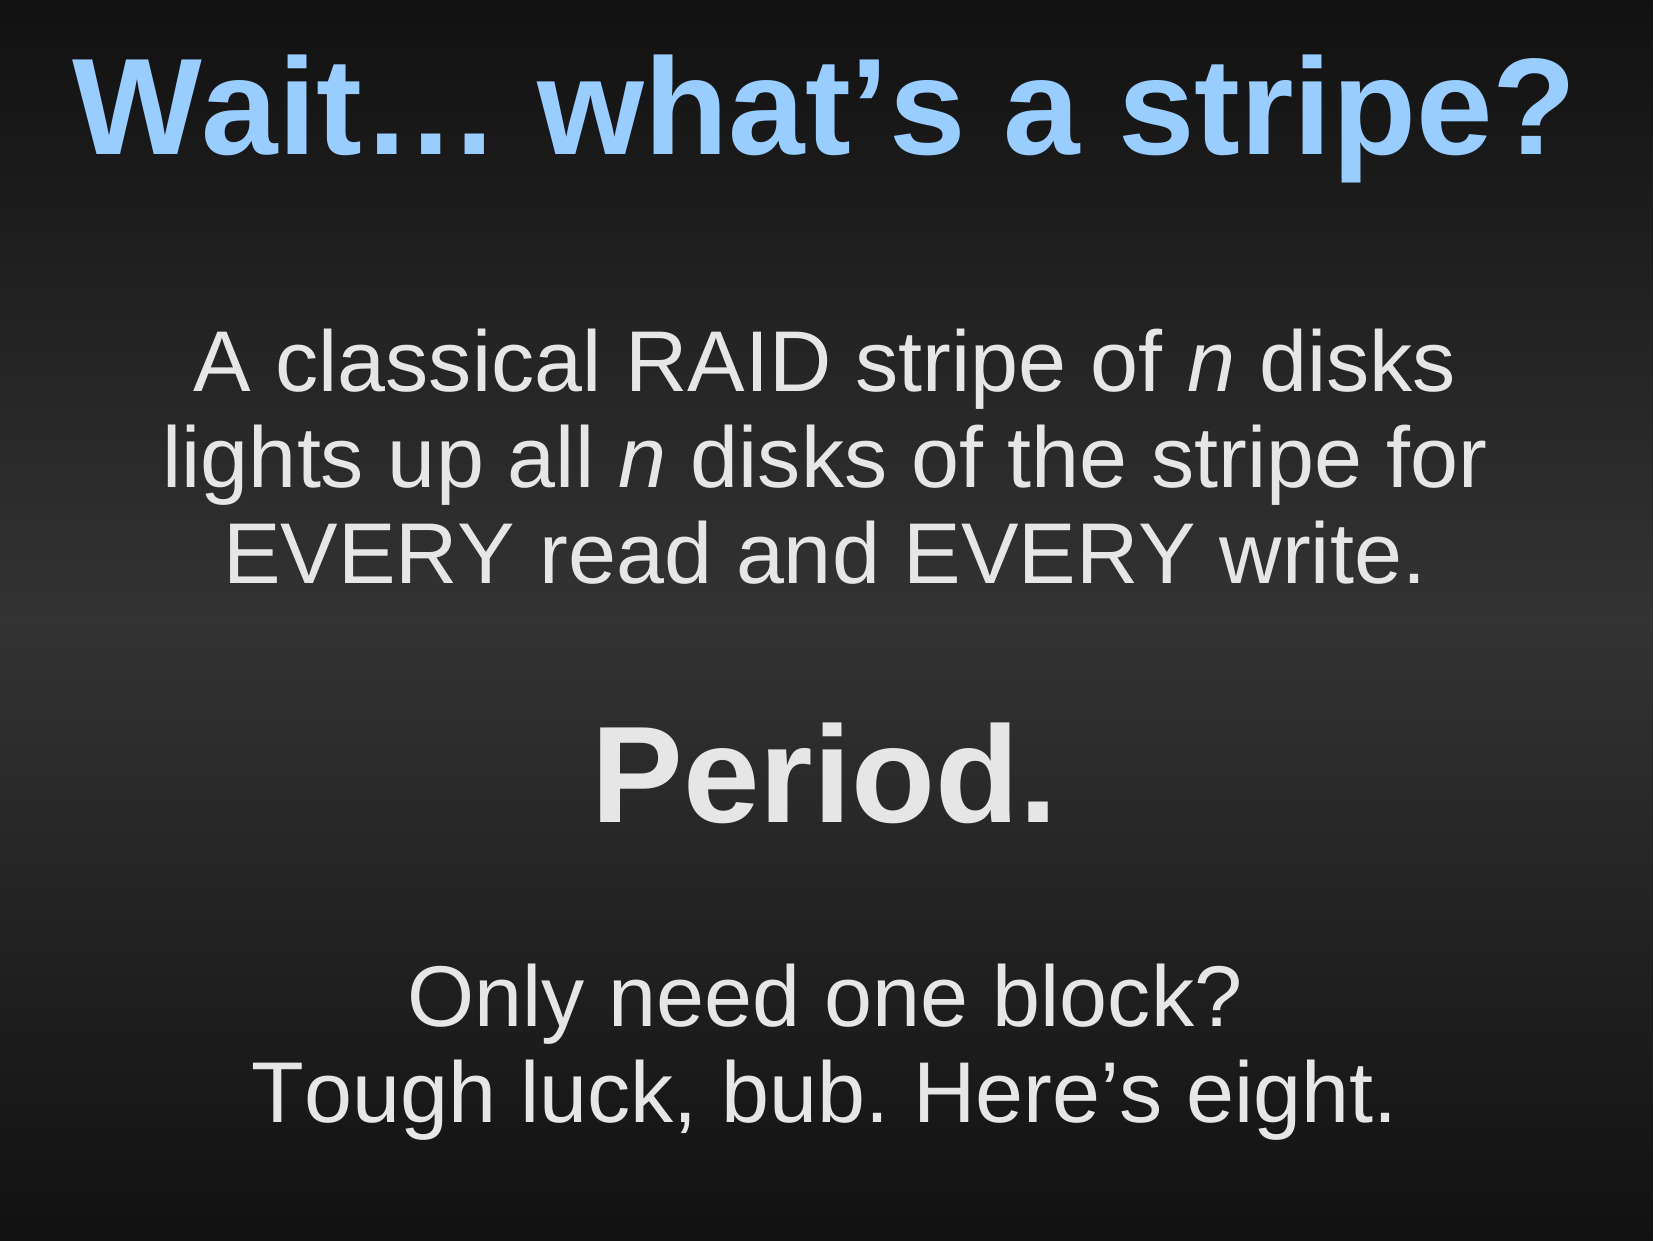

# Wait… what’s a stripe?
A classical RAID stripe of n disks
lights up all n disks of the stripe for
EVERY read and EVERY write.
Period.
Only need one block?
Tough luck, bub. Here’s eight.